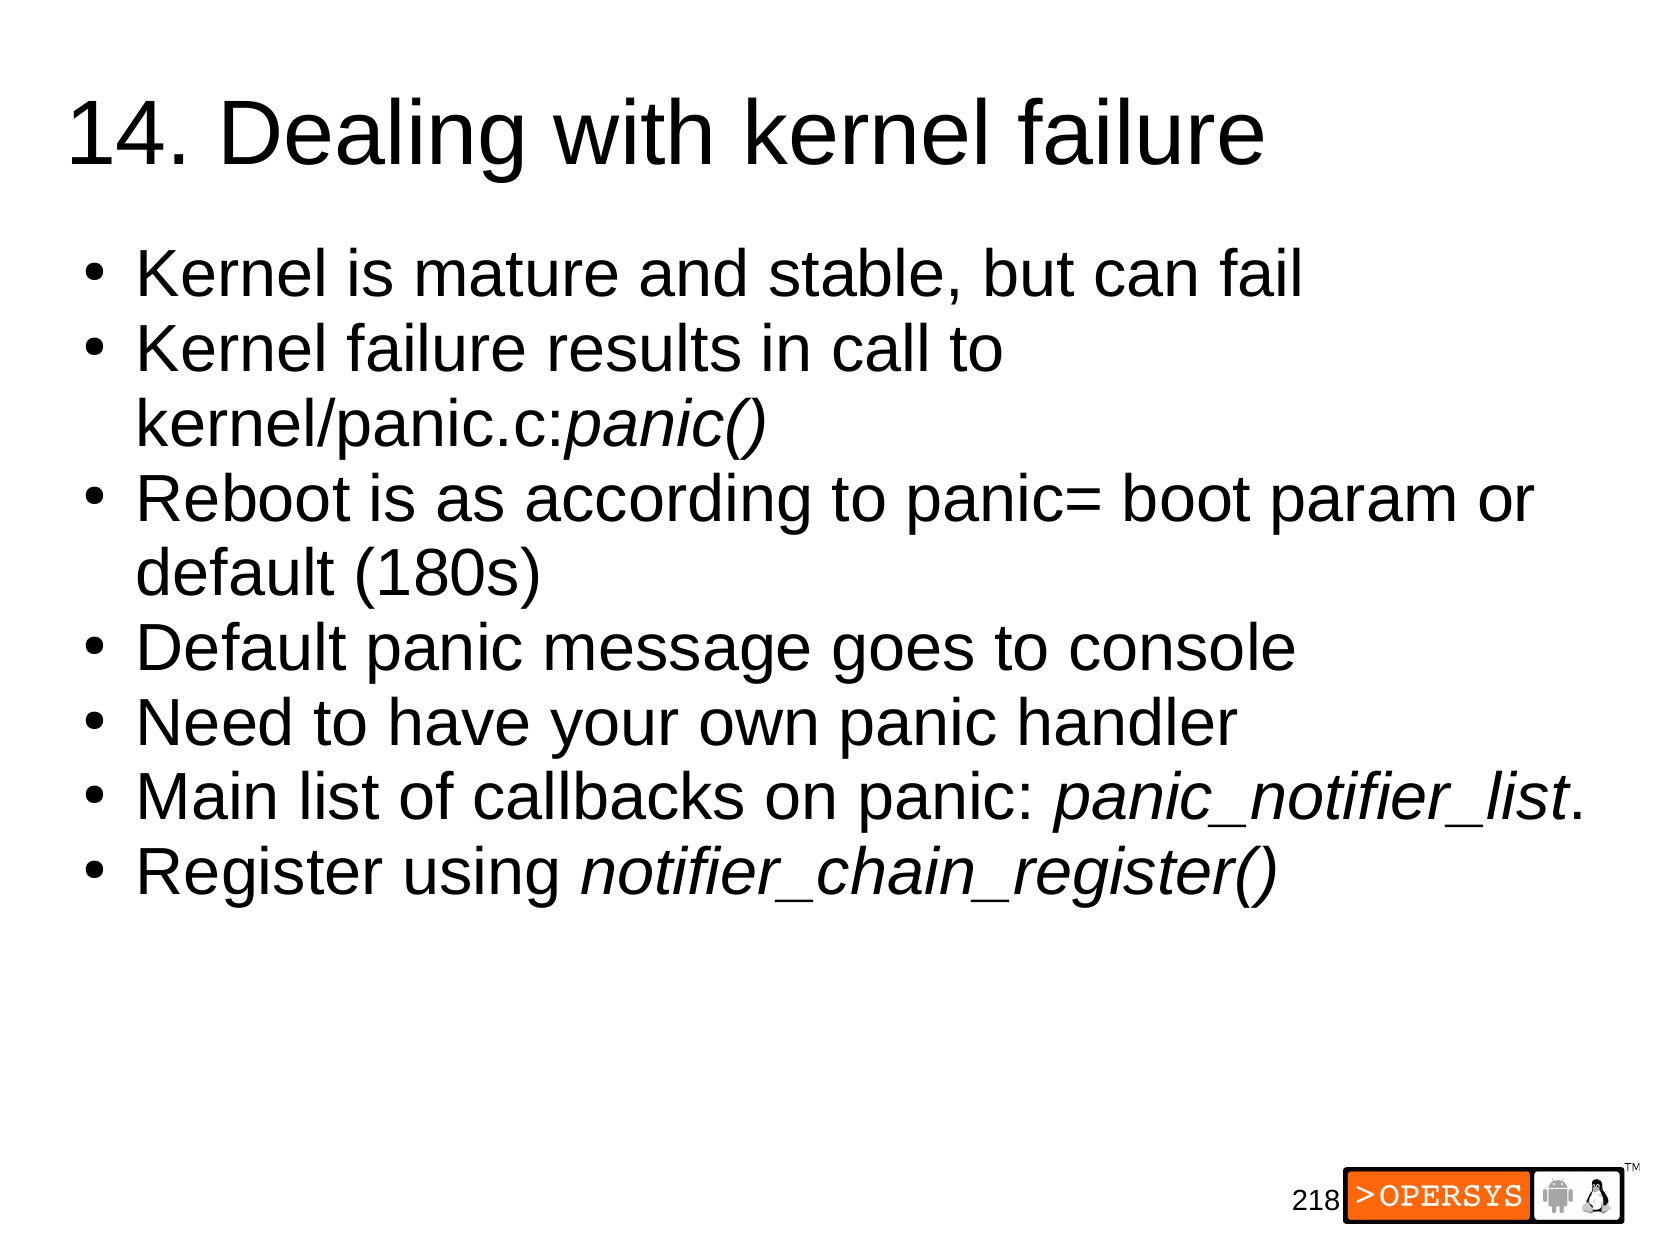

# 14. Dealing with kernel failure
Kernel is mature and stable, but can fail
Kernel failure results in call to kernel/panic.c:panic()
Reboot is as according to panic= boot param or default (180s)
Default panic message goes to console
Need to have your own panic handler
Main list of callbacks on panic: panic_notifier_list.
Register using notifier_chain_register()